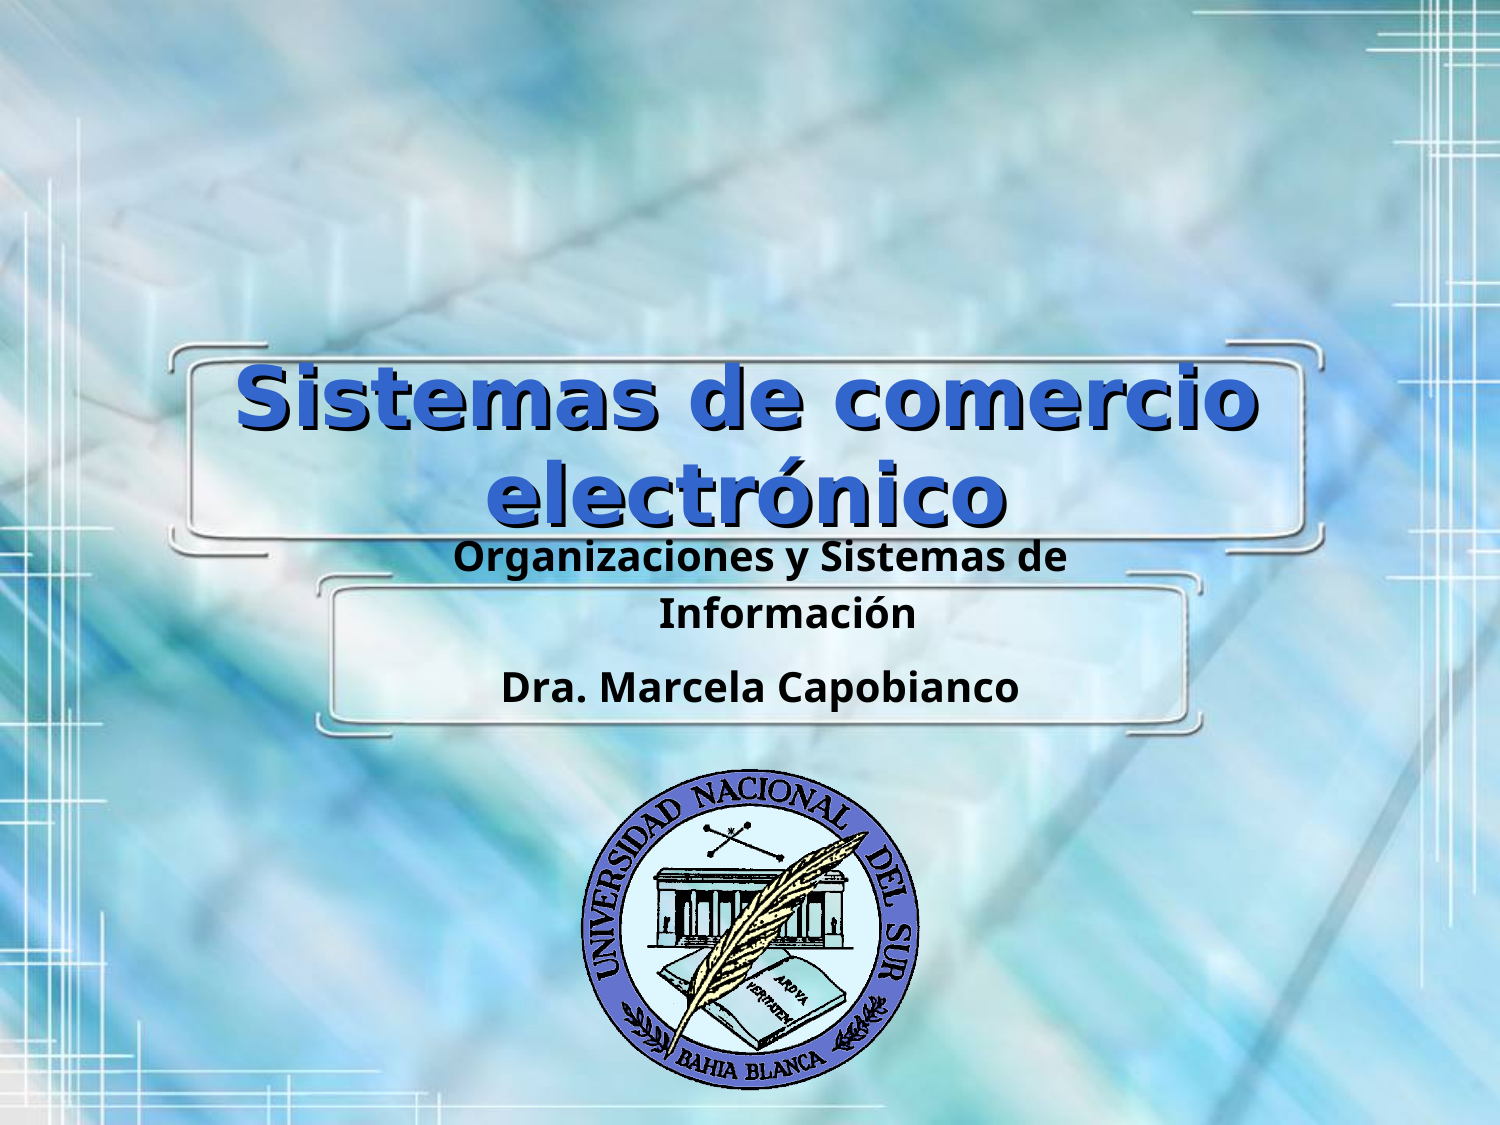

# Sistemas de comercio electrónico
Organizaciones y Sistemas de Información
Dra. Marcela Capobianco